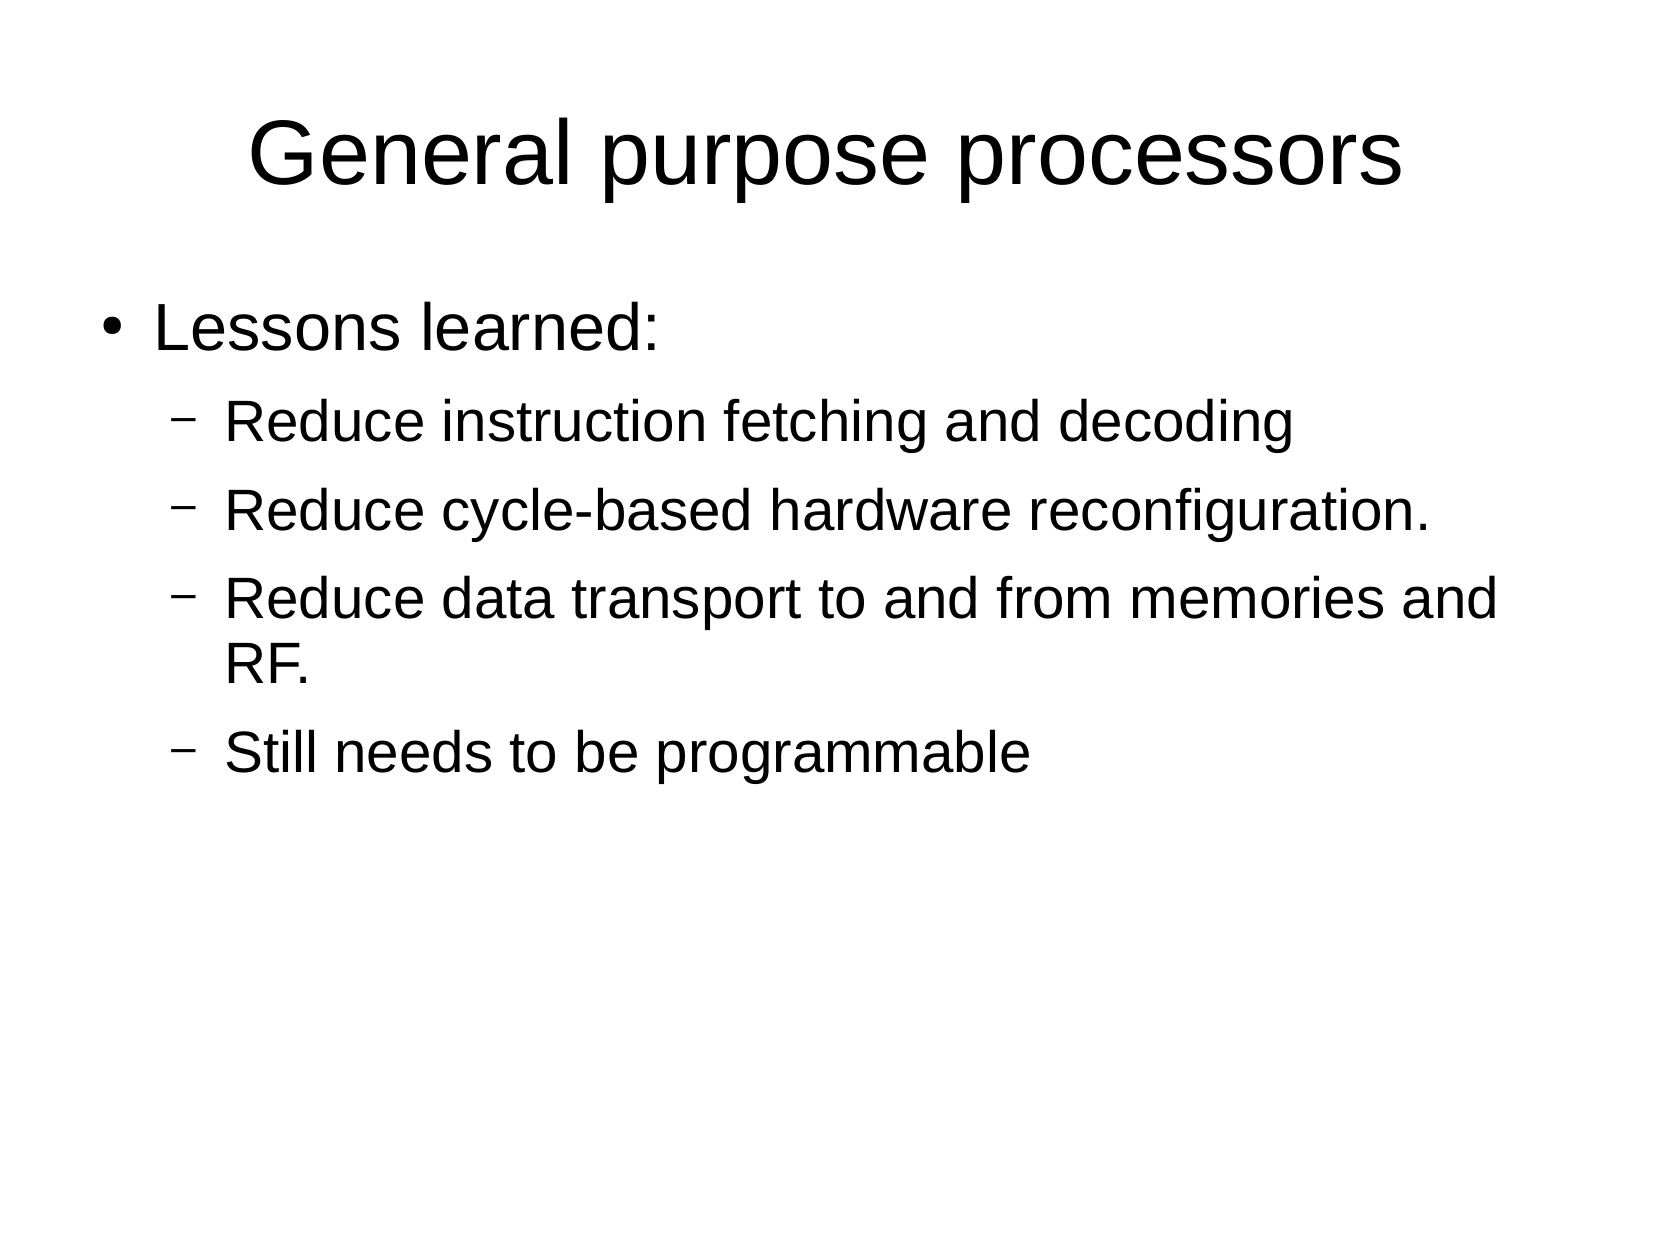

# General purpose processors
Lessons learned:
Reduce instruction fetching and decoding
Reduce cycle-based hardware reconfiguration.
Reduce data transport to and from memories and RF.
Still needs to be programmable